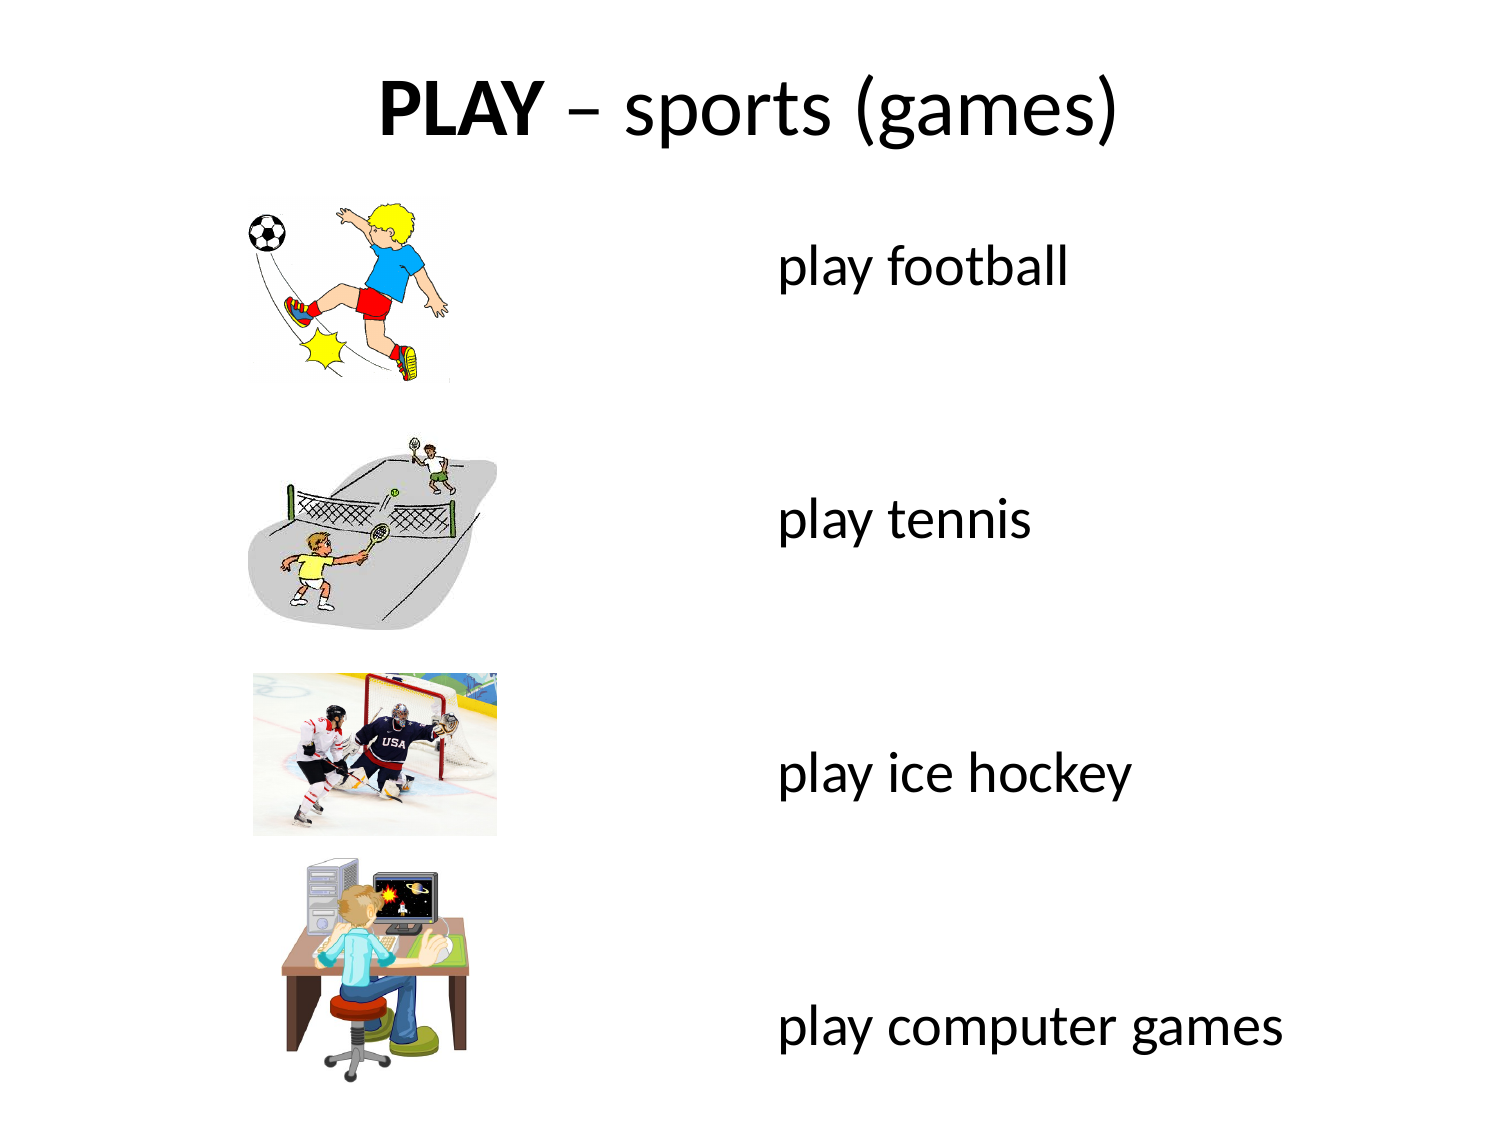

# PLAY – sports (games)
play football
play tennis
play ice hockey
play computer games